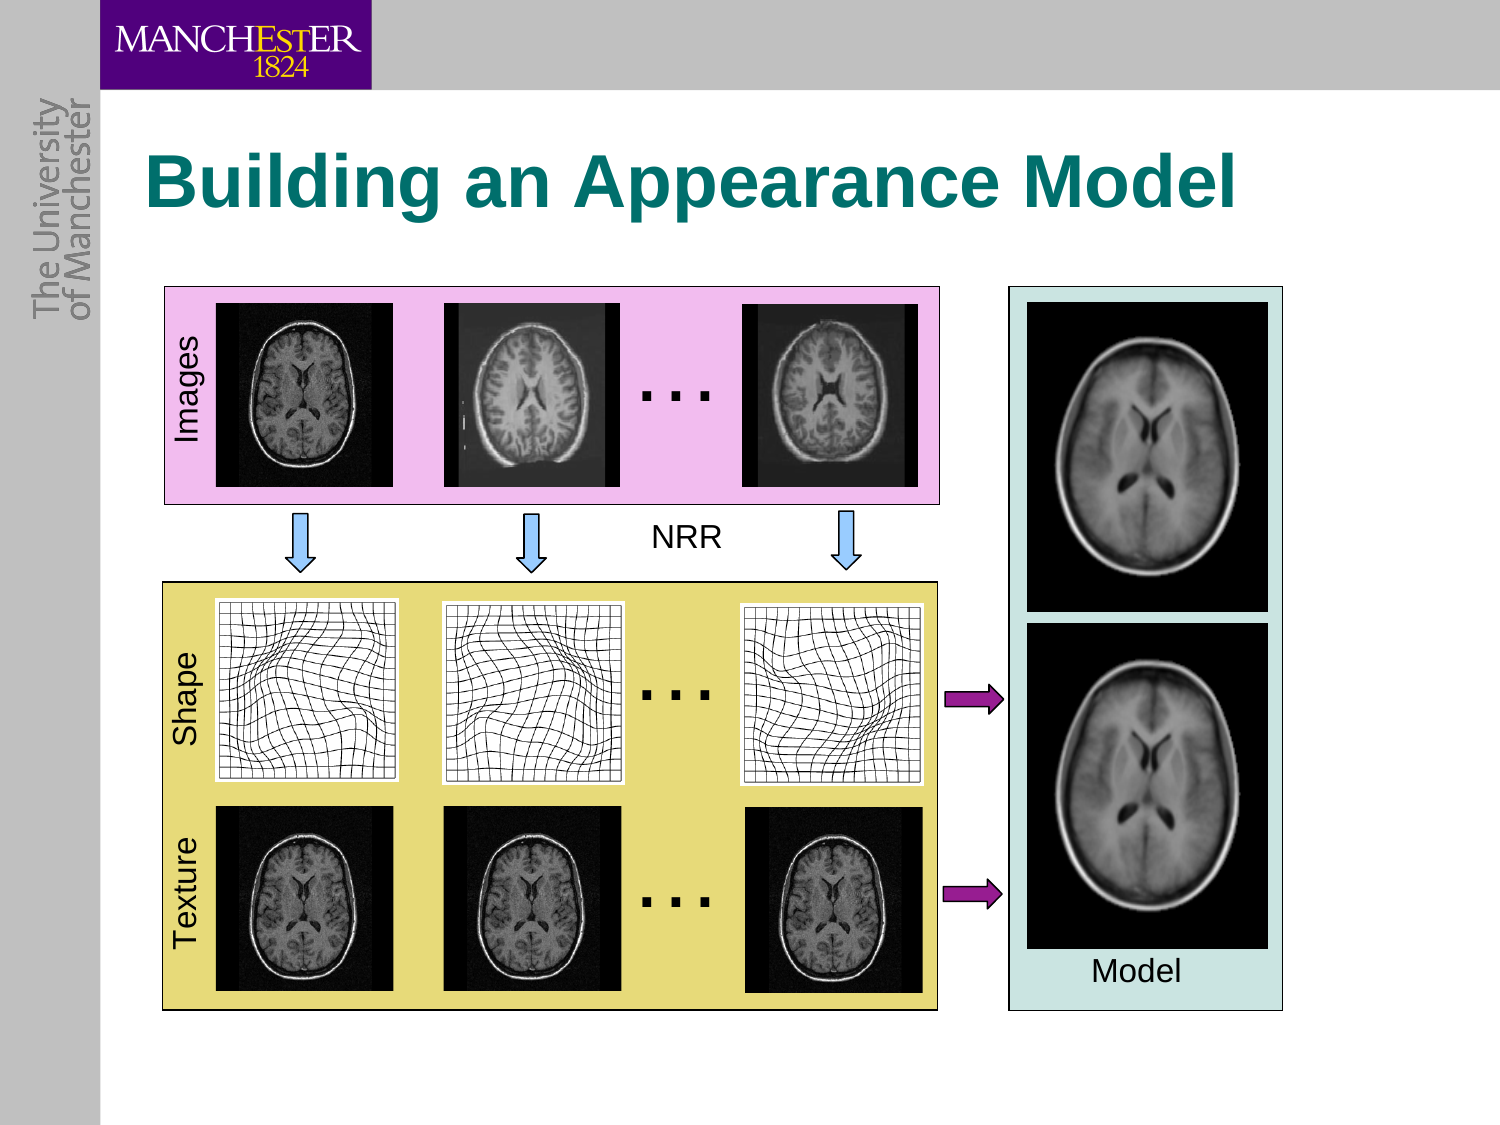

# Building an Appearance Model
…
Images
NRR
…
Shape
…
Texture
Model